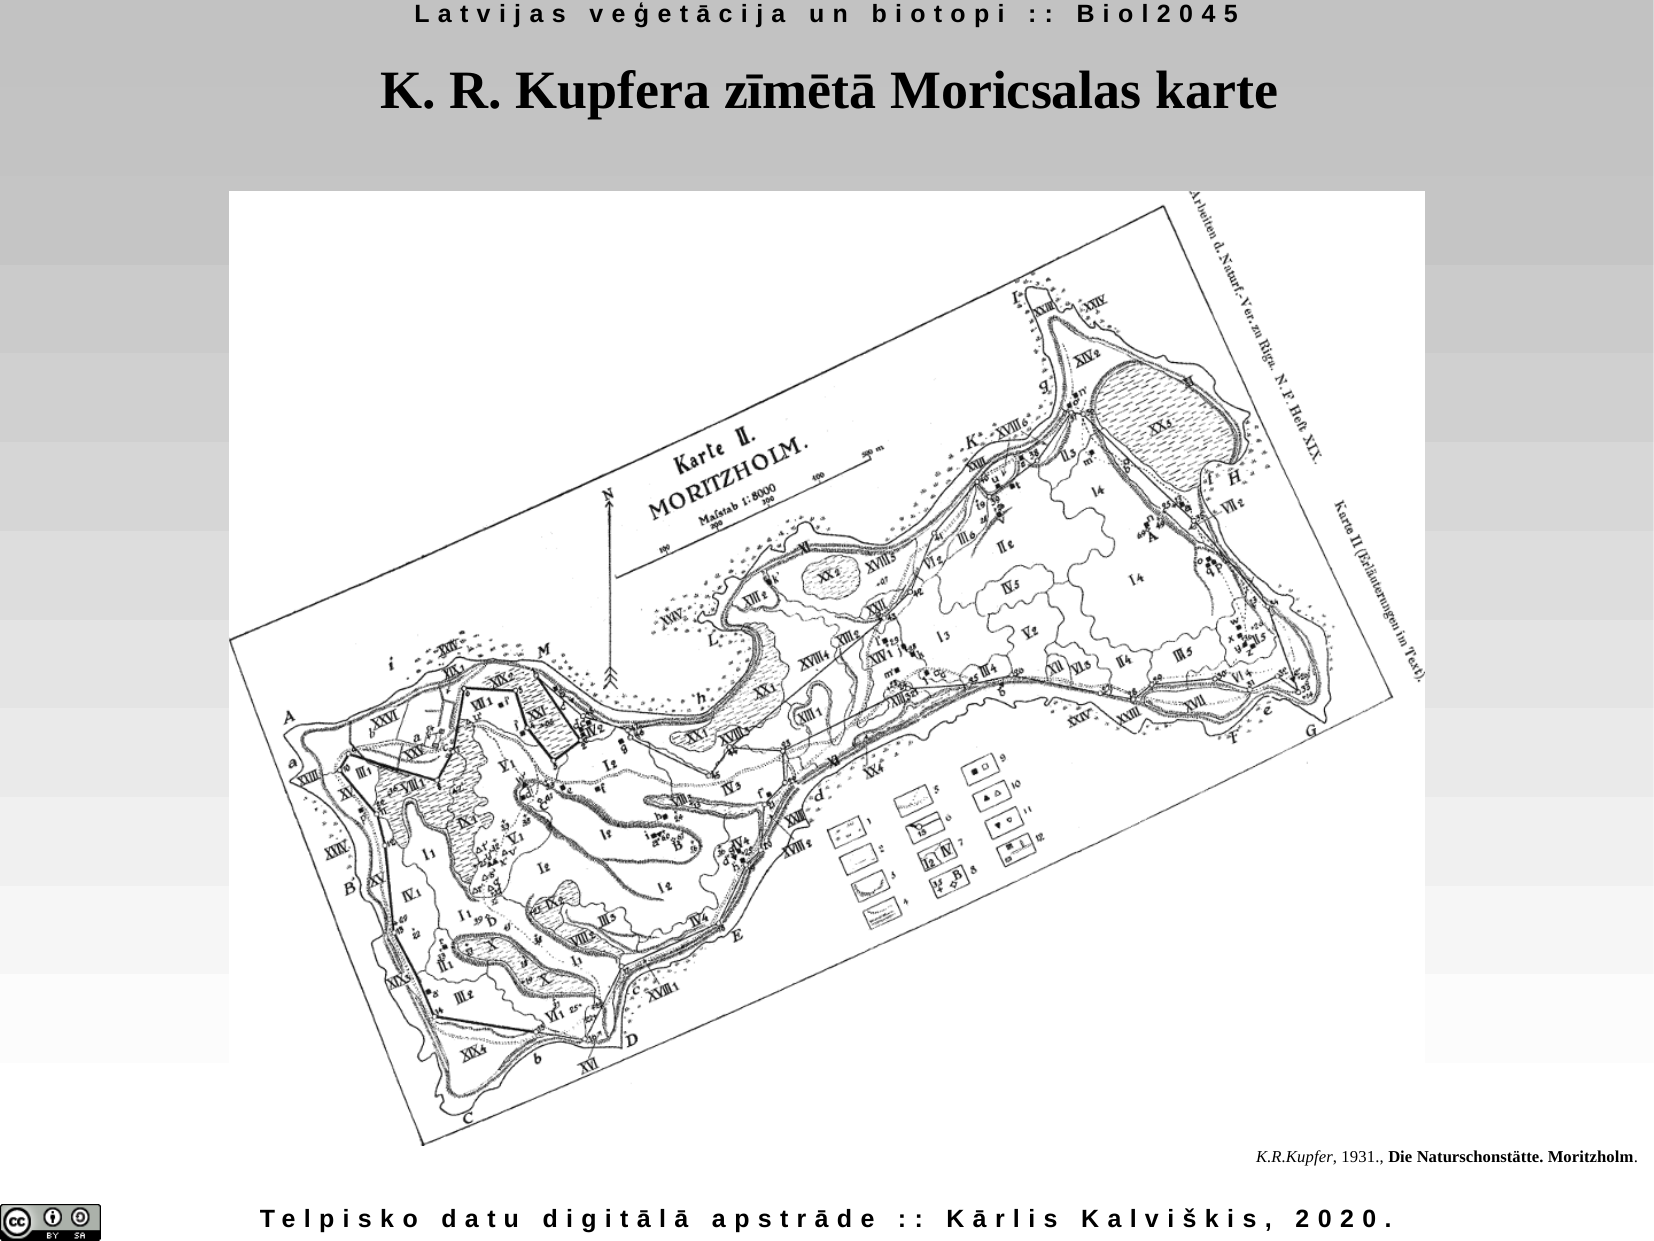

# K. R. Kupfera zīmētā Moricsalas karte
K.R.Kupfer, 1931., Die Naturschonstätte. Moritzholm.